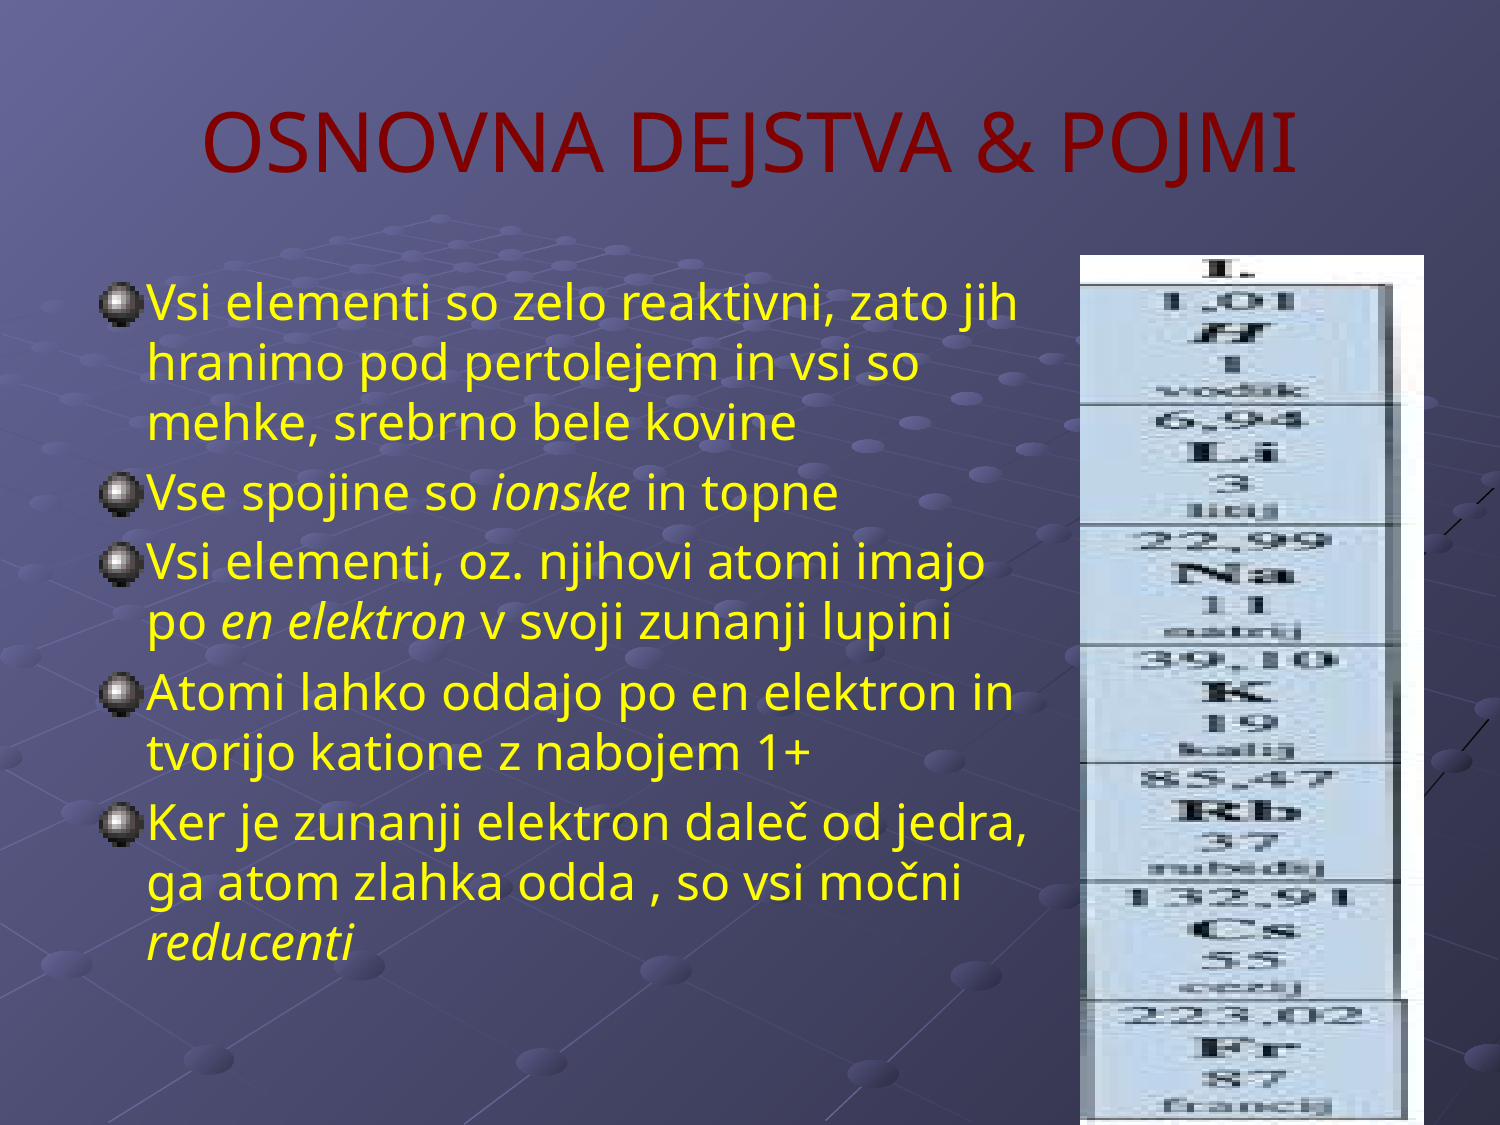

# OSNOVNA DEJSTVA & POJMI
Vsi elementi so zelo reaktivni, zato jih hranimo pod pertolejem in vsi so mehke, srebrno bele kovine
Vse spojine so ionske in topne
Vsi elementi, oz. njihovi atomi imajo po en elektron v svoji zunanji lupini
Atomi lahko oddajo po en elektron in tvorijo katione z nabojem 1+
Ker je zunanji elektron daleč od jedra, ga atom zlahka odda , so vsi močni reducenti